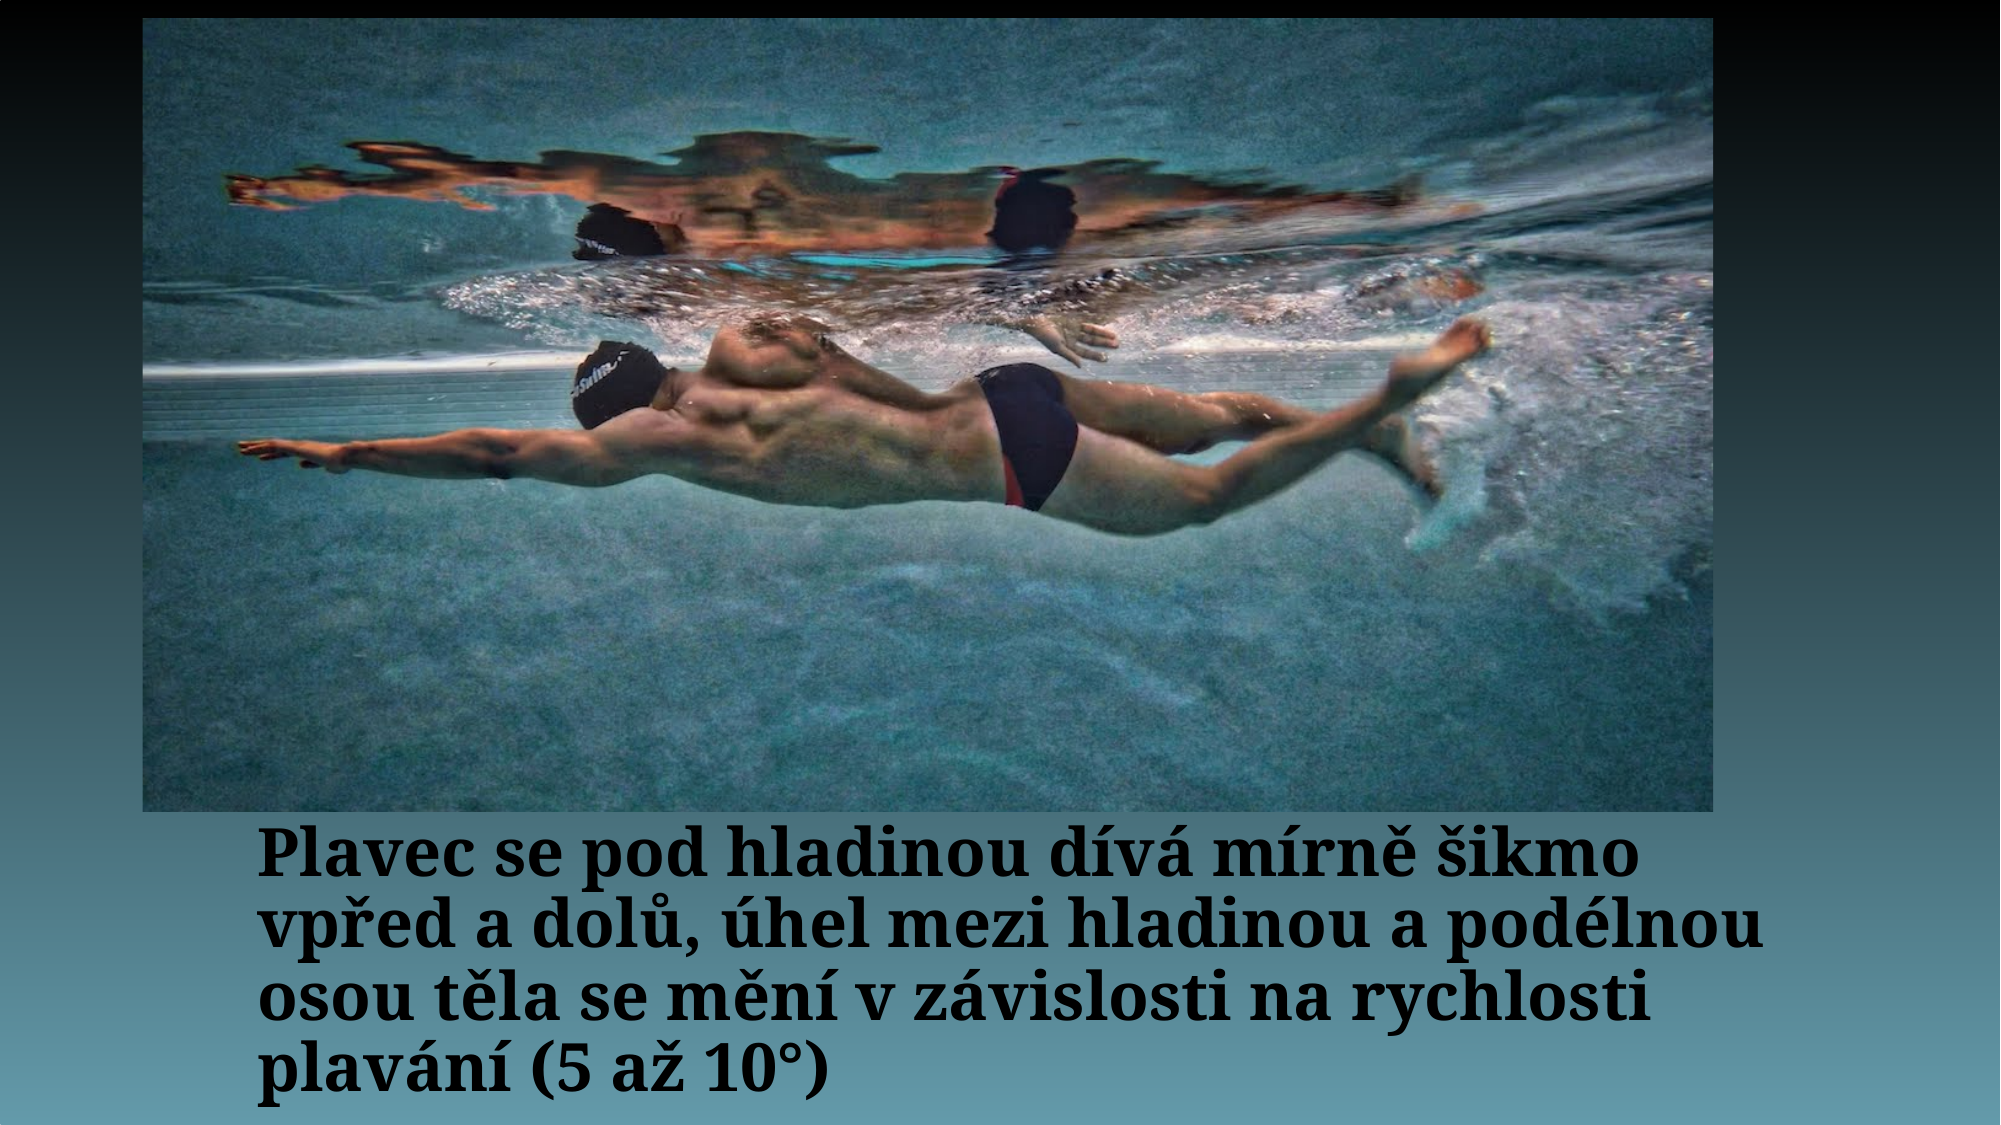

Plavec se pod hladinou dívá mírně šikmo vpřed a dolů, úhel mezi hladinou a podélnou osou těla se mění v závislosti na rychlosti plavání (5 až 10°)